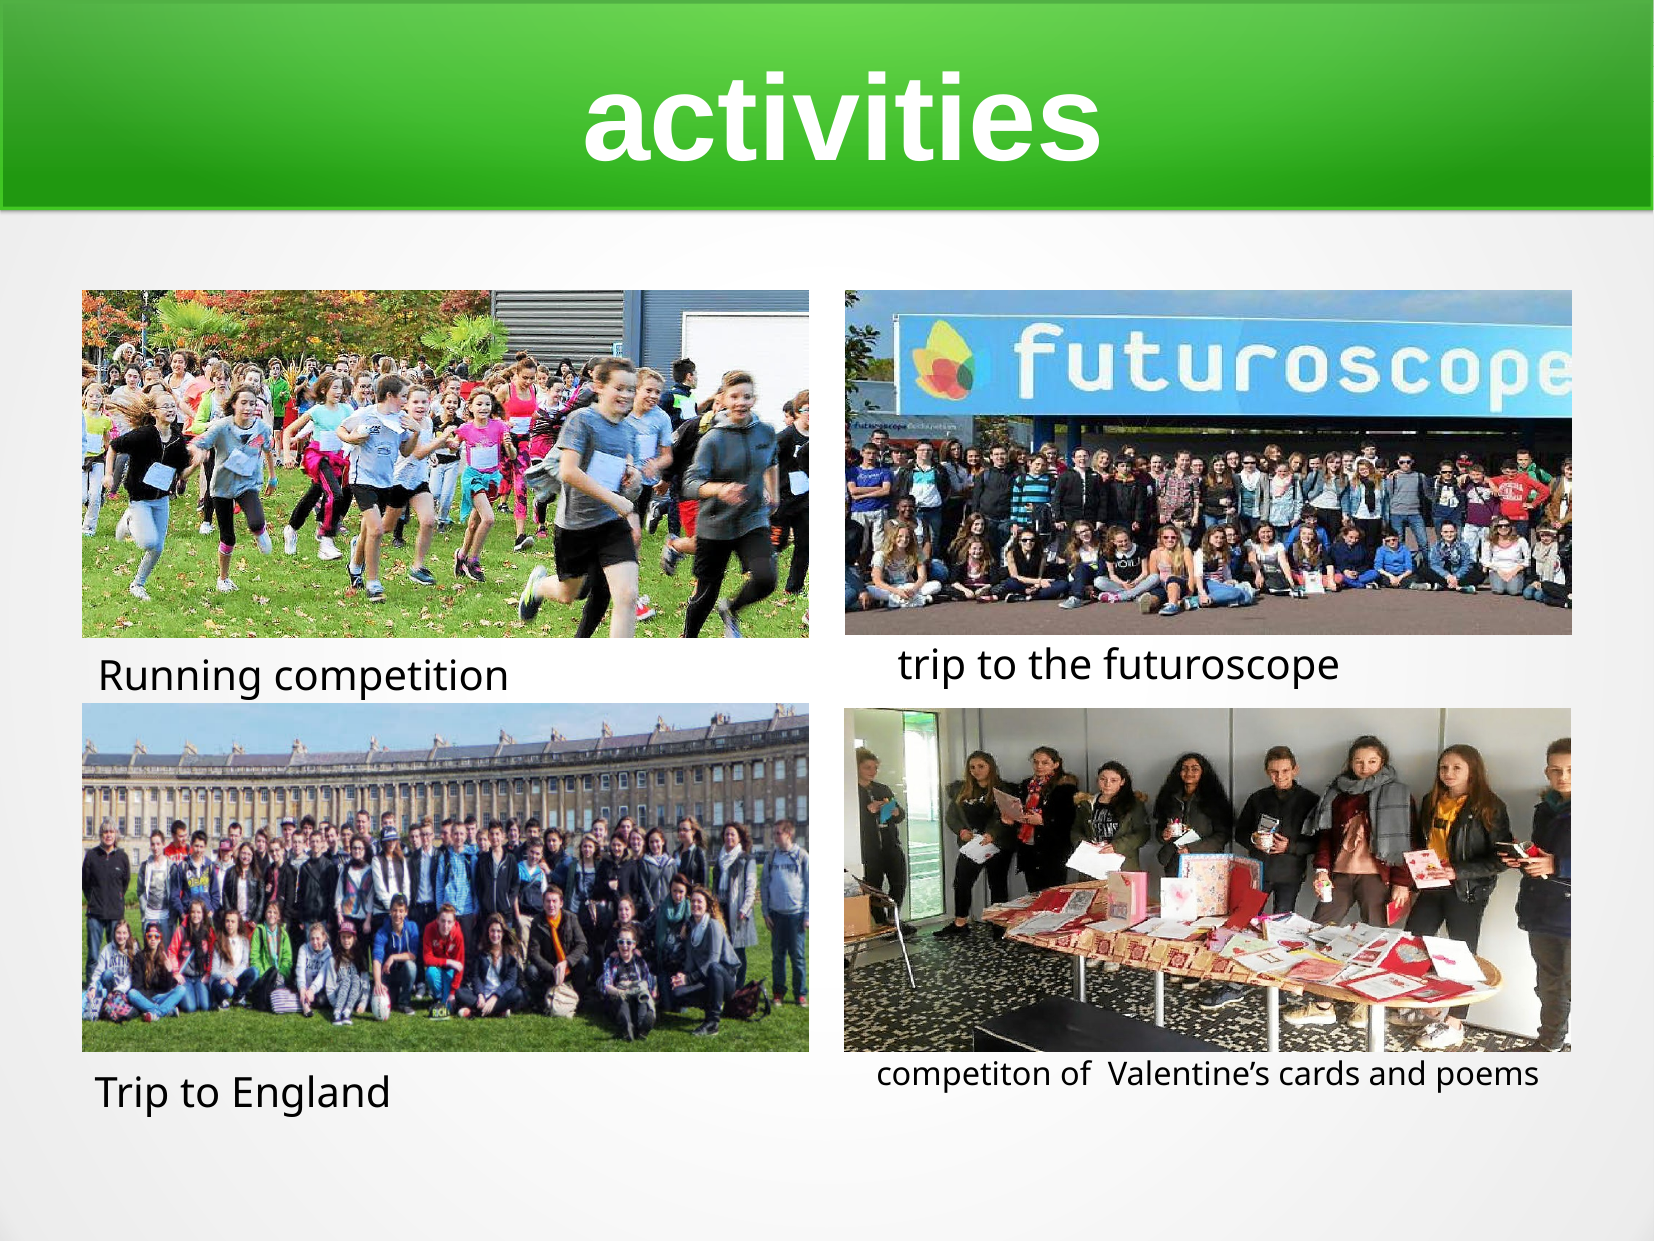

# activities
trip to the futuroscope
Running competition
[unsupported chart]
competiton of Valentine’s cards and poems
Trip to England